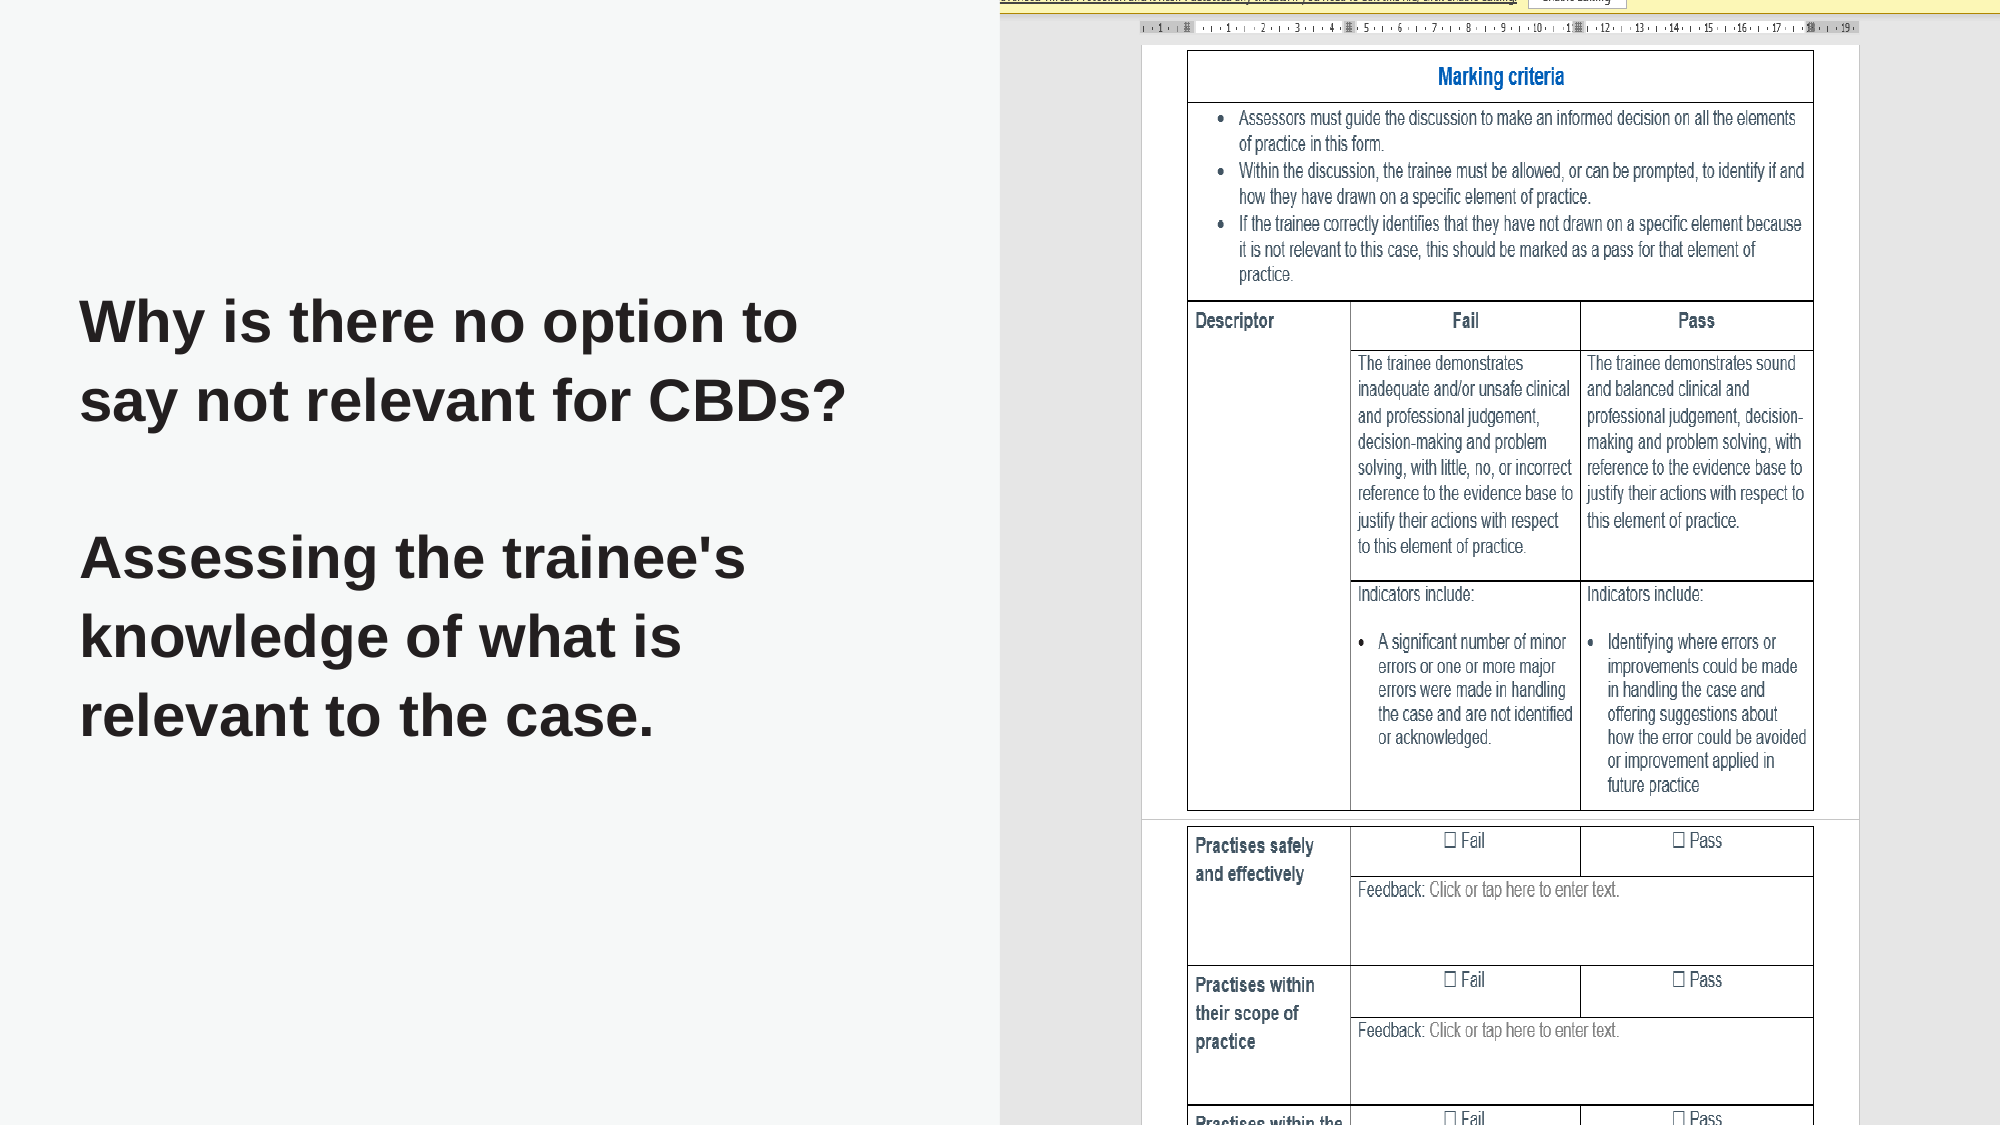

# Why is there no option to say not relevant for CBDs? Assessing the trainee's knowledge of what is relevant to the case.